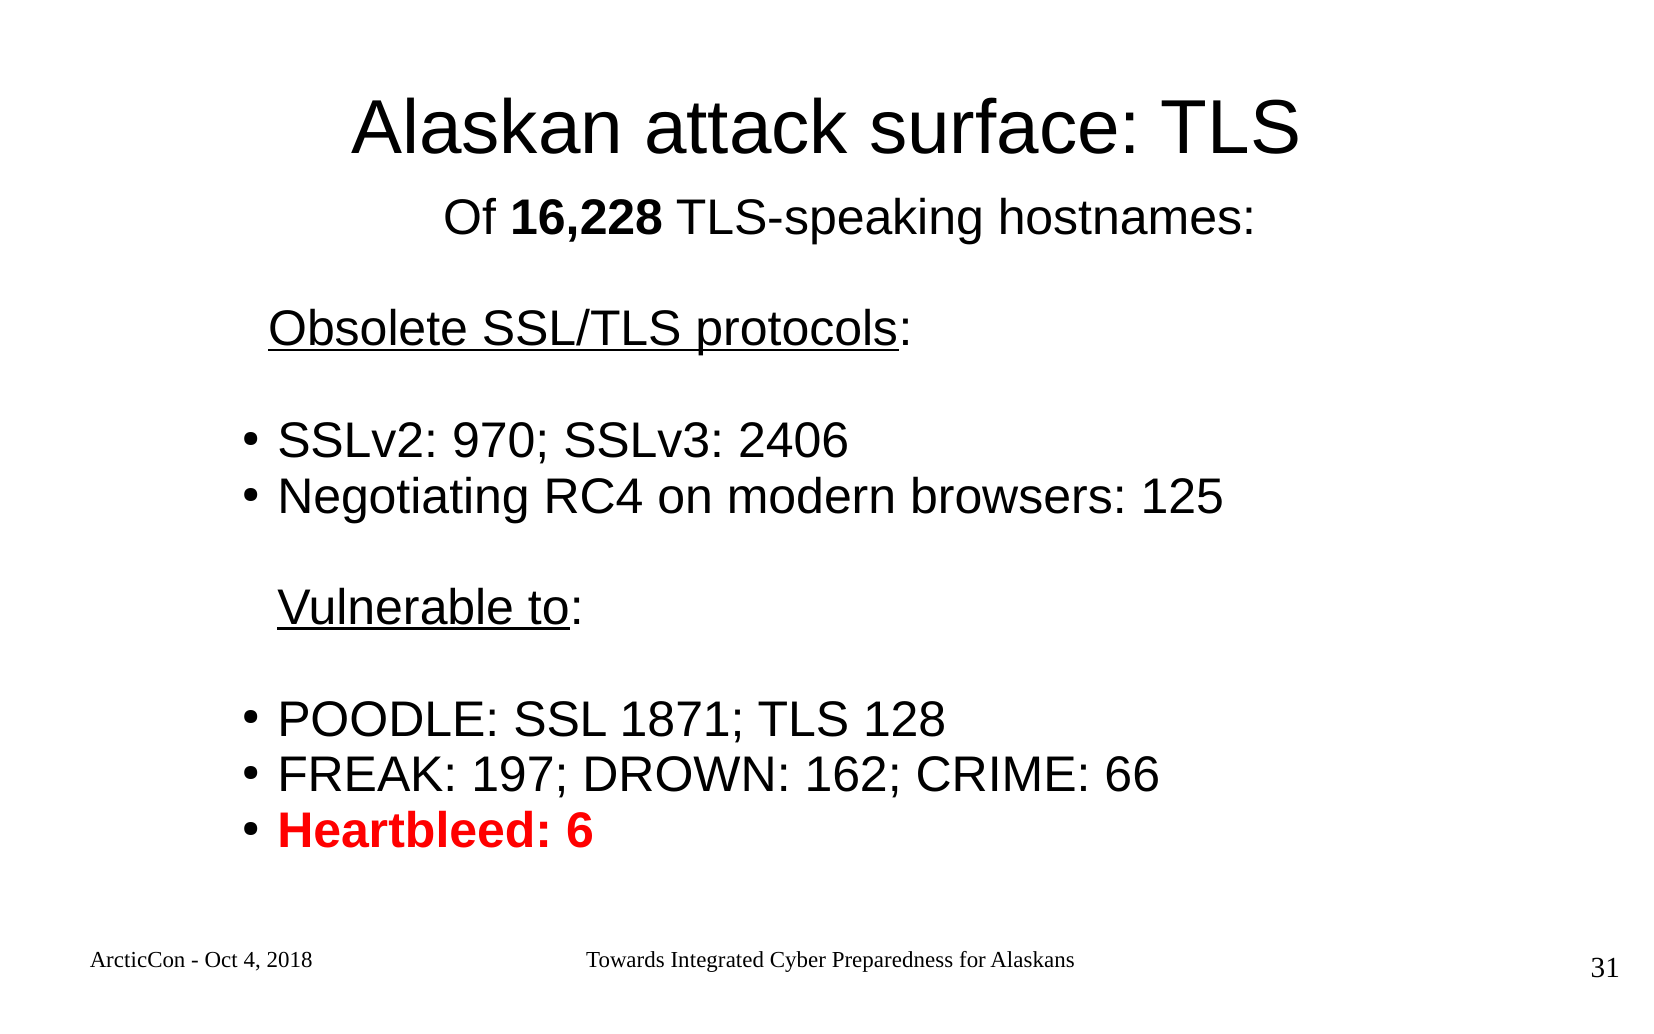

# Alaskan attack surface: TLS
Of 16,228 TLS-speaking hostnames:
Obsolete SSL/TLS protocols:
SSLv2: 970; SSLv3: 2406
Negotiating RC4 on modern browsers: 125
Vulnerable to:
POODLE: SSL 1871; TLS 128
FREAK: 197; DROWN: 162; CRIME: 66
Heartbleed: 6